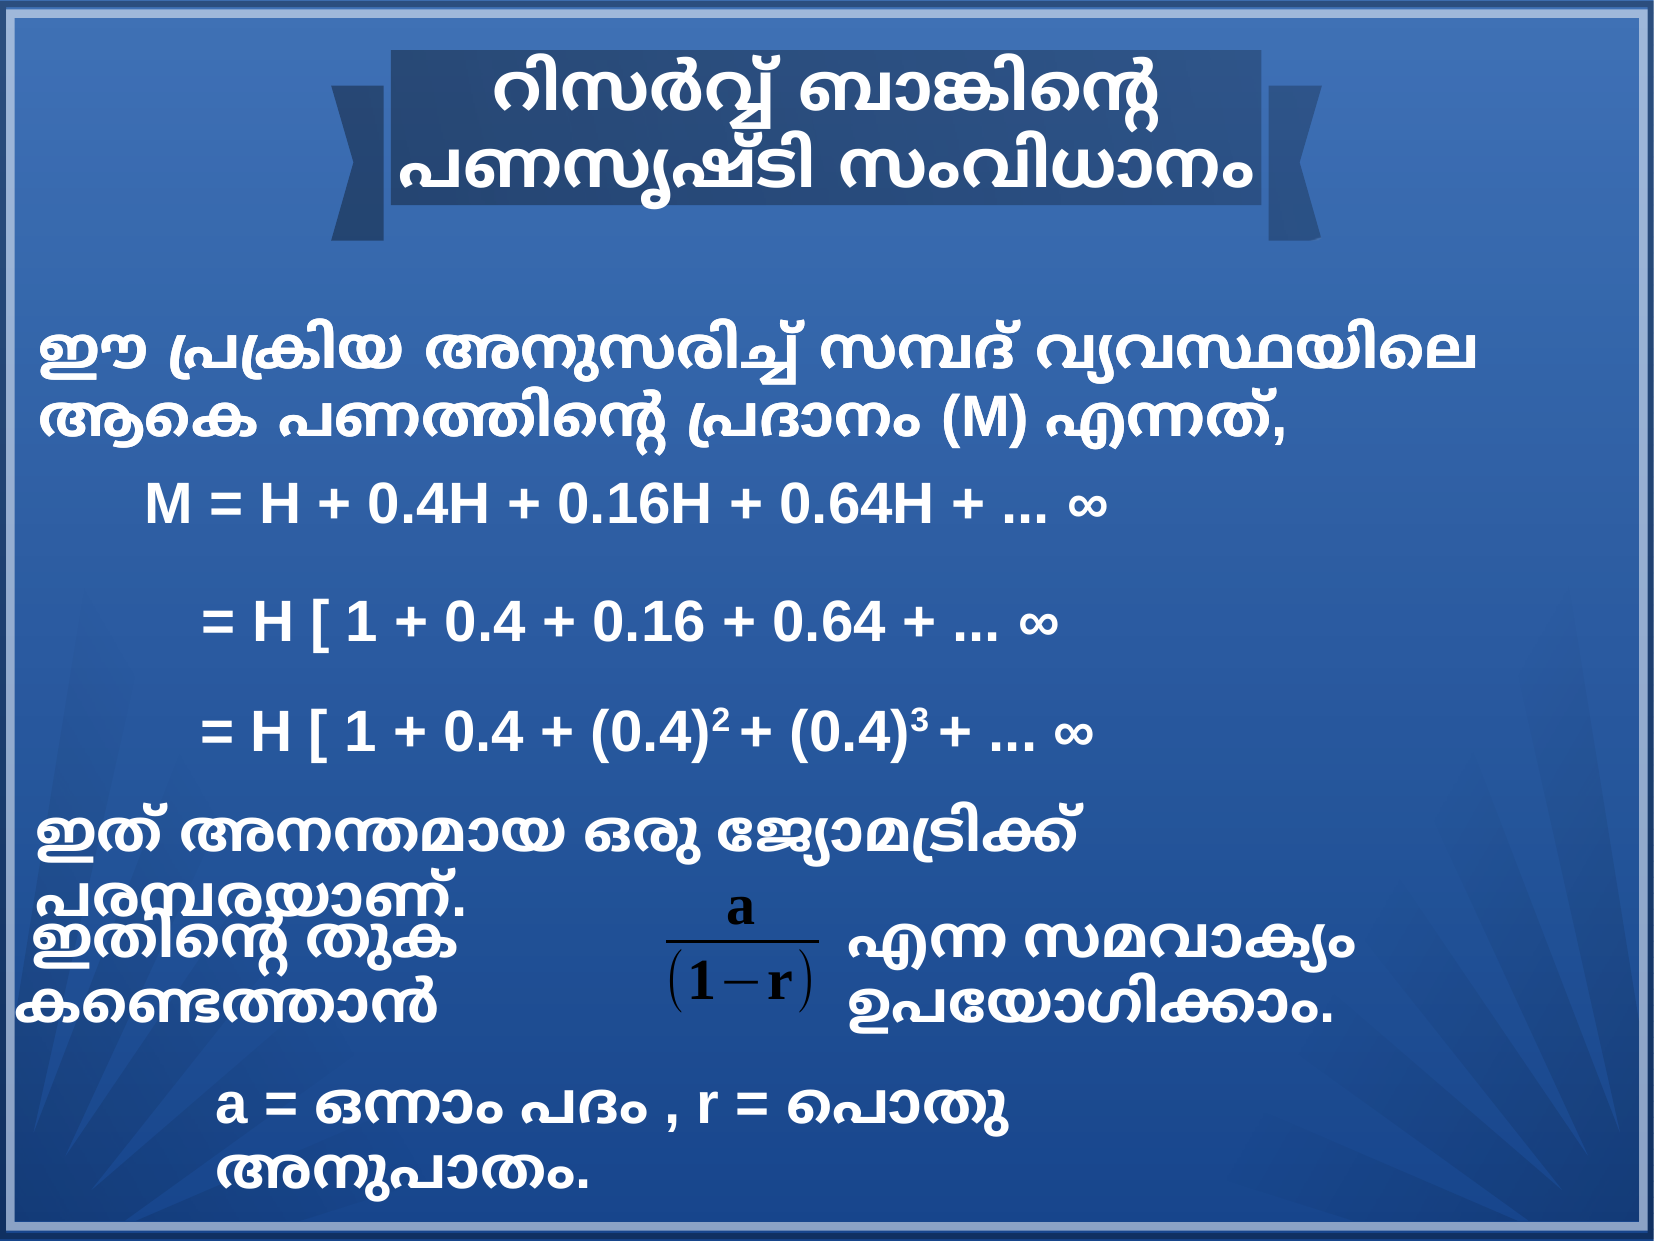

# റിസർവ്വ് ബാങ്കിന്റെ പണസൃഷ്ടി സംവിധാനം
ഈ പ്രക്രിയ അനുസരിച്ച് സമ്പദ് വ്യവസ്ഥയിലെ ആകെ പണത്തിന്റെ പ്രദാനം (M) എന്നത്,
ഈ പ്രക്രിയ അനുസരിച്ച് സമ്പദ് വ്യവസ്ഥയിലെ ആകെ പണത്തിന്റെ പ്രദാനം (M) എന്നത്,
M = H + 0.4H + 0.16H + 0.64H + ... ∞
 = H [ 1 + 0.4 + 0.16 + 0.64 + ... ∞
 = H [ 1 + 0.4 + (0.4)2 + (0.4)3 + ... ∞
ഇത് അനന്തമായ ഒരു ജ്യോമട്രിക്ക് പരമ്പരയാണ്.
 ഇതിന്റെ തുക കണ്ടെത്താൻ
എന്ന സമവാക്യം ഉപയോഗിക്കാം.
a = ഒന്നാം പദം , r = പൊതു അനുപാതം.